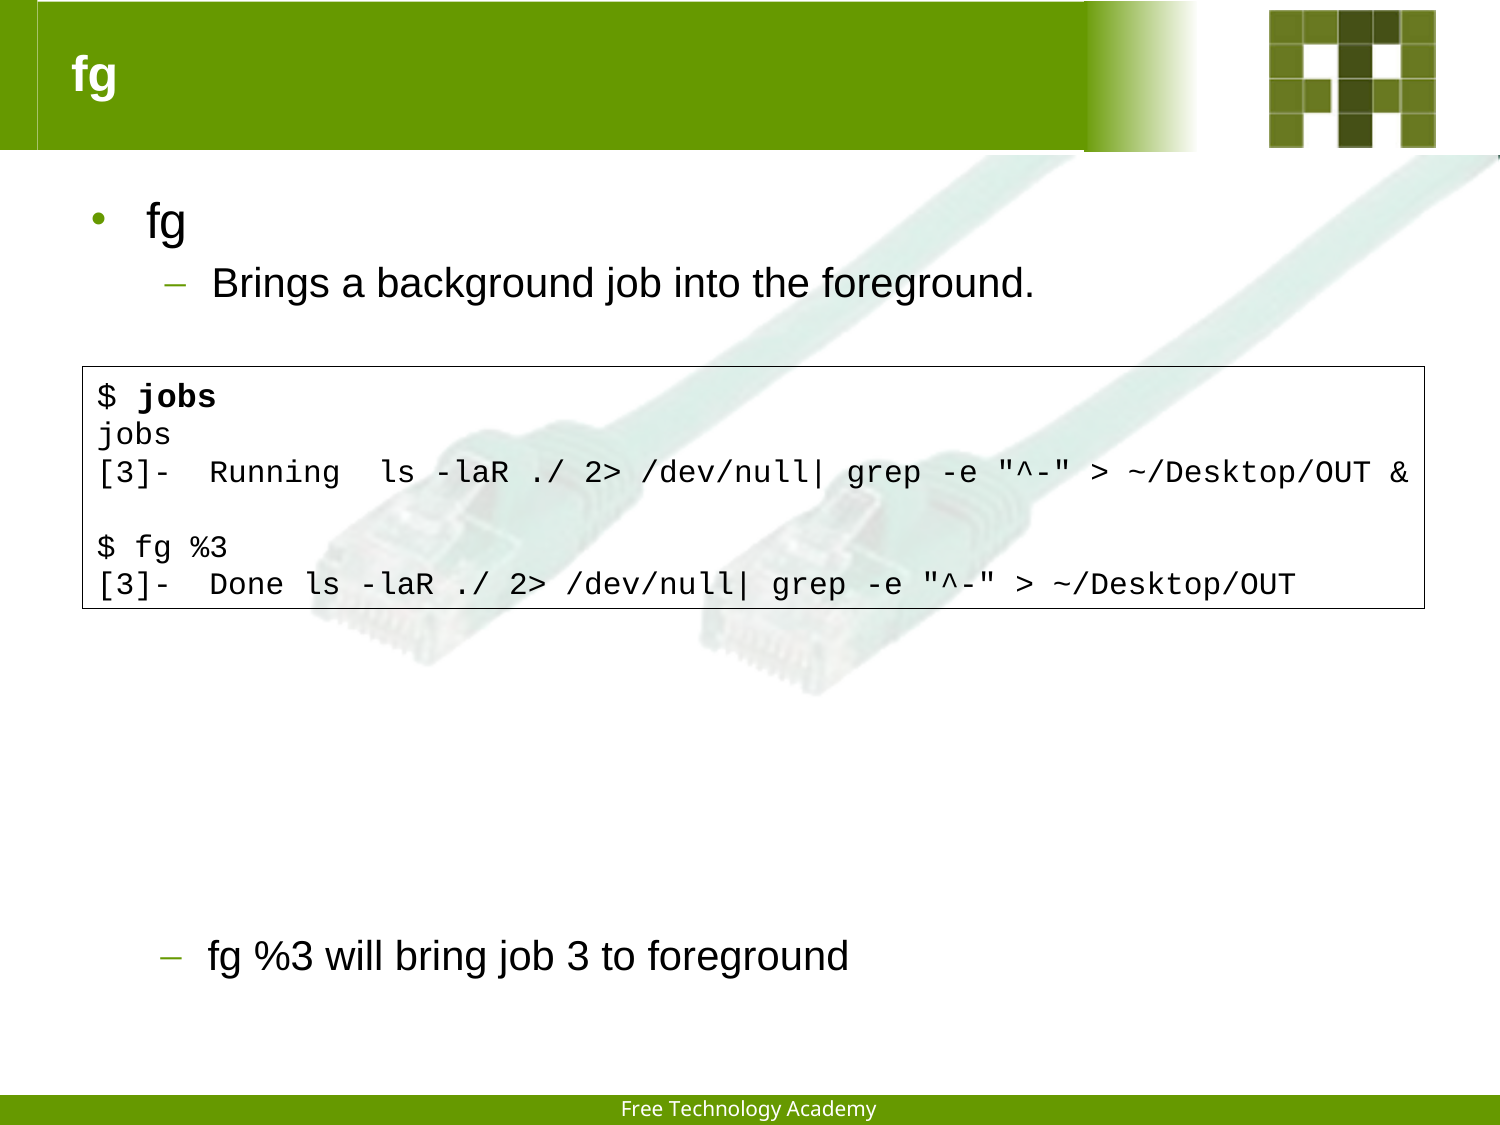

# fg
fg
Brings a background job into the foreground.
$ jobs
jobs
[3]- Running ls -laR ./ 2> /dev/null| grep -e "^-" > ~/Desktop/OUT &
$ fg %3
[3]- Done ls -laR ./ 2> /dev/null| grep -e "^-" > ~/Desktop/OUT
fg %3 will bring job 3 to foreground